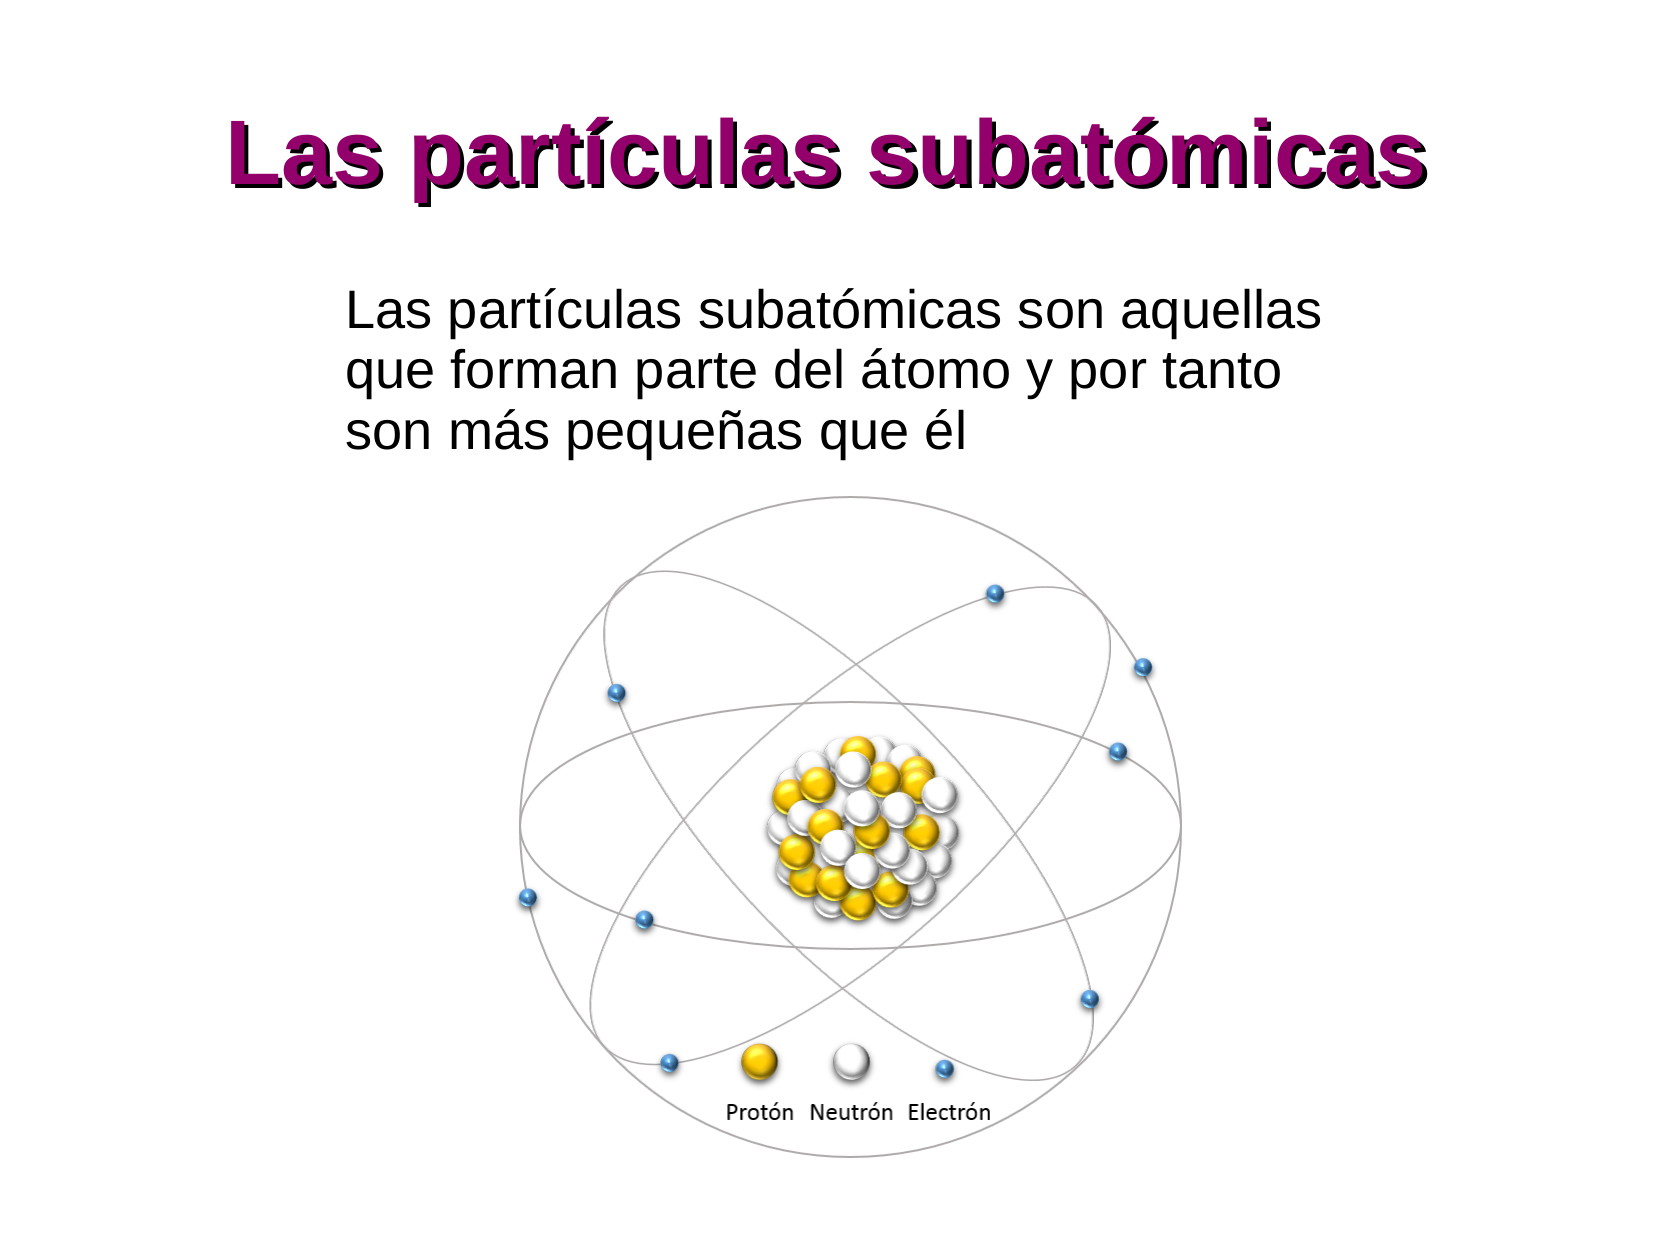

# Las partículas subatómicas
Las partículas subatómicas son aquellas que forman parte del átomo y por tanto son más pequeñas que él